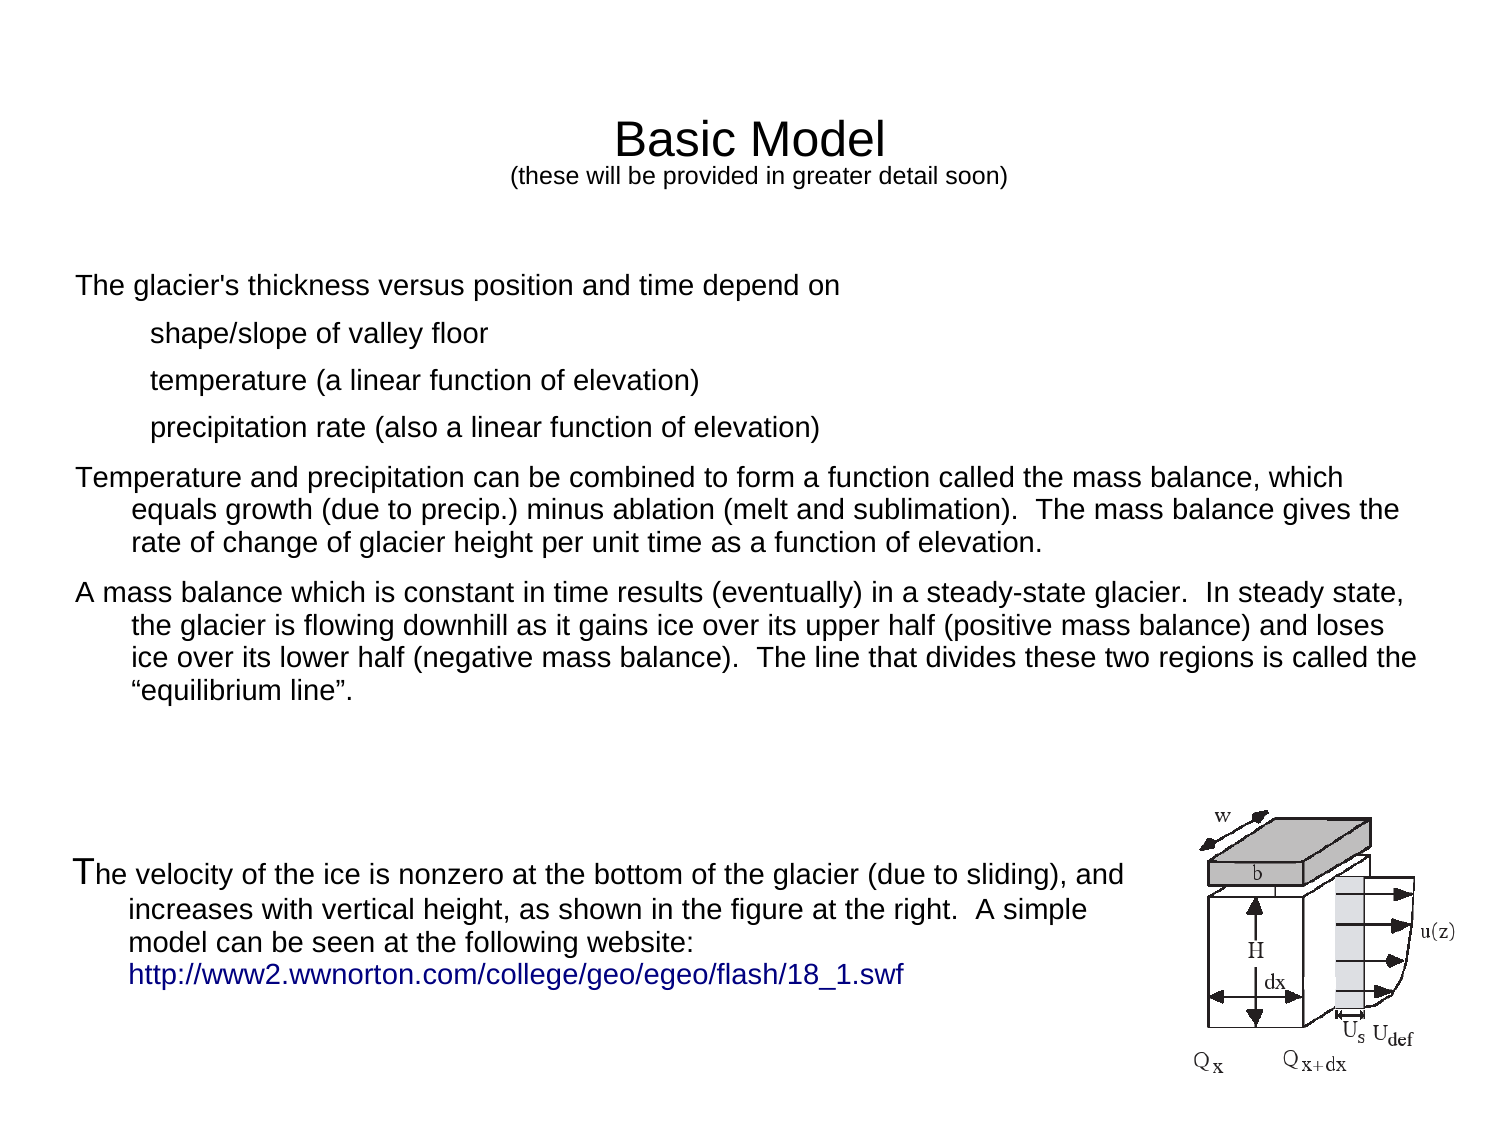

# Basic Model
(these will be provided in greater detail soon)
The glacier's thickness versus position and time depend on
shape/slope of valley floor
temperature (a linear function of elevation)
precipitation rate (also a linear function of elevation)
Temperature and precipitation can be combined to form a function called the mass balance, which equals growth (due to precip.) minus ablation (melt and sublimation). The mass balance gives the rate of change of glacier height per unit time as a function of elevation.
A mass balance which is constant in time results (eventually) in a steady-state glacier. In steady state, the glacier is flowing downhill as it gains ice over its upper half (positive mass balance) and loses ice over its lower half (negative mass balance). The line that divides these two regions is called the “equilibrium line”.
The velocity of the ice is nonzero at the bottom of the glacier (due to sliding), and increases with vertical height, as shown in the figure at the right. A simple model can be seen at the following website: http://www2.wwnorton.com/college/geo/egeo/flash/18_1.swf